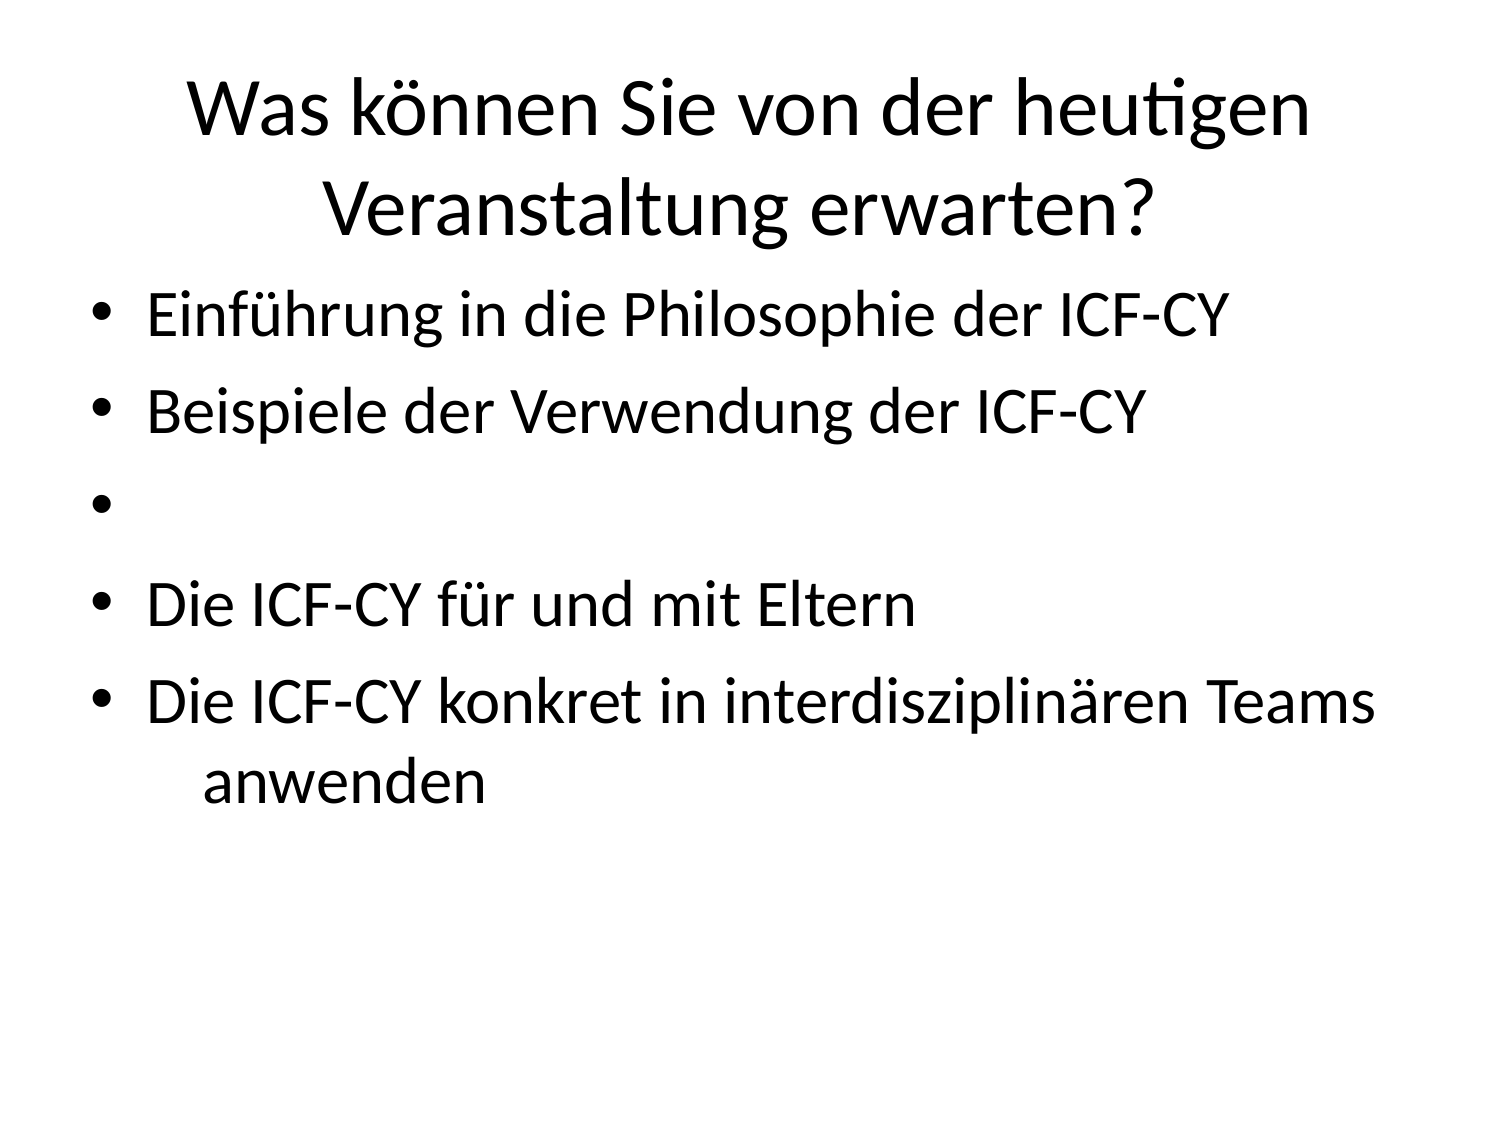

# Was können Sie von der heutigen Veranstaltung erwarten?
Einführung in die Philosophie der ICF-CY
Beispiele der Verwendung der ICF-CY
Die ICF-CY für und mit Eltern
Die ICF-CY konkret in interdisziplinären Teams anwenden